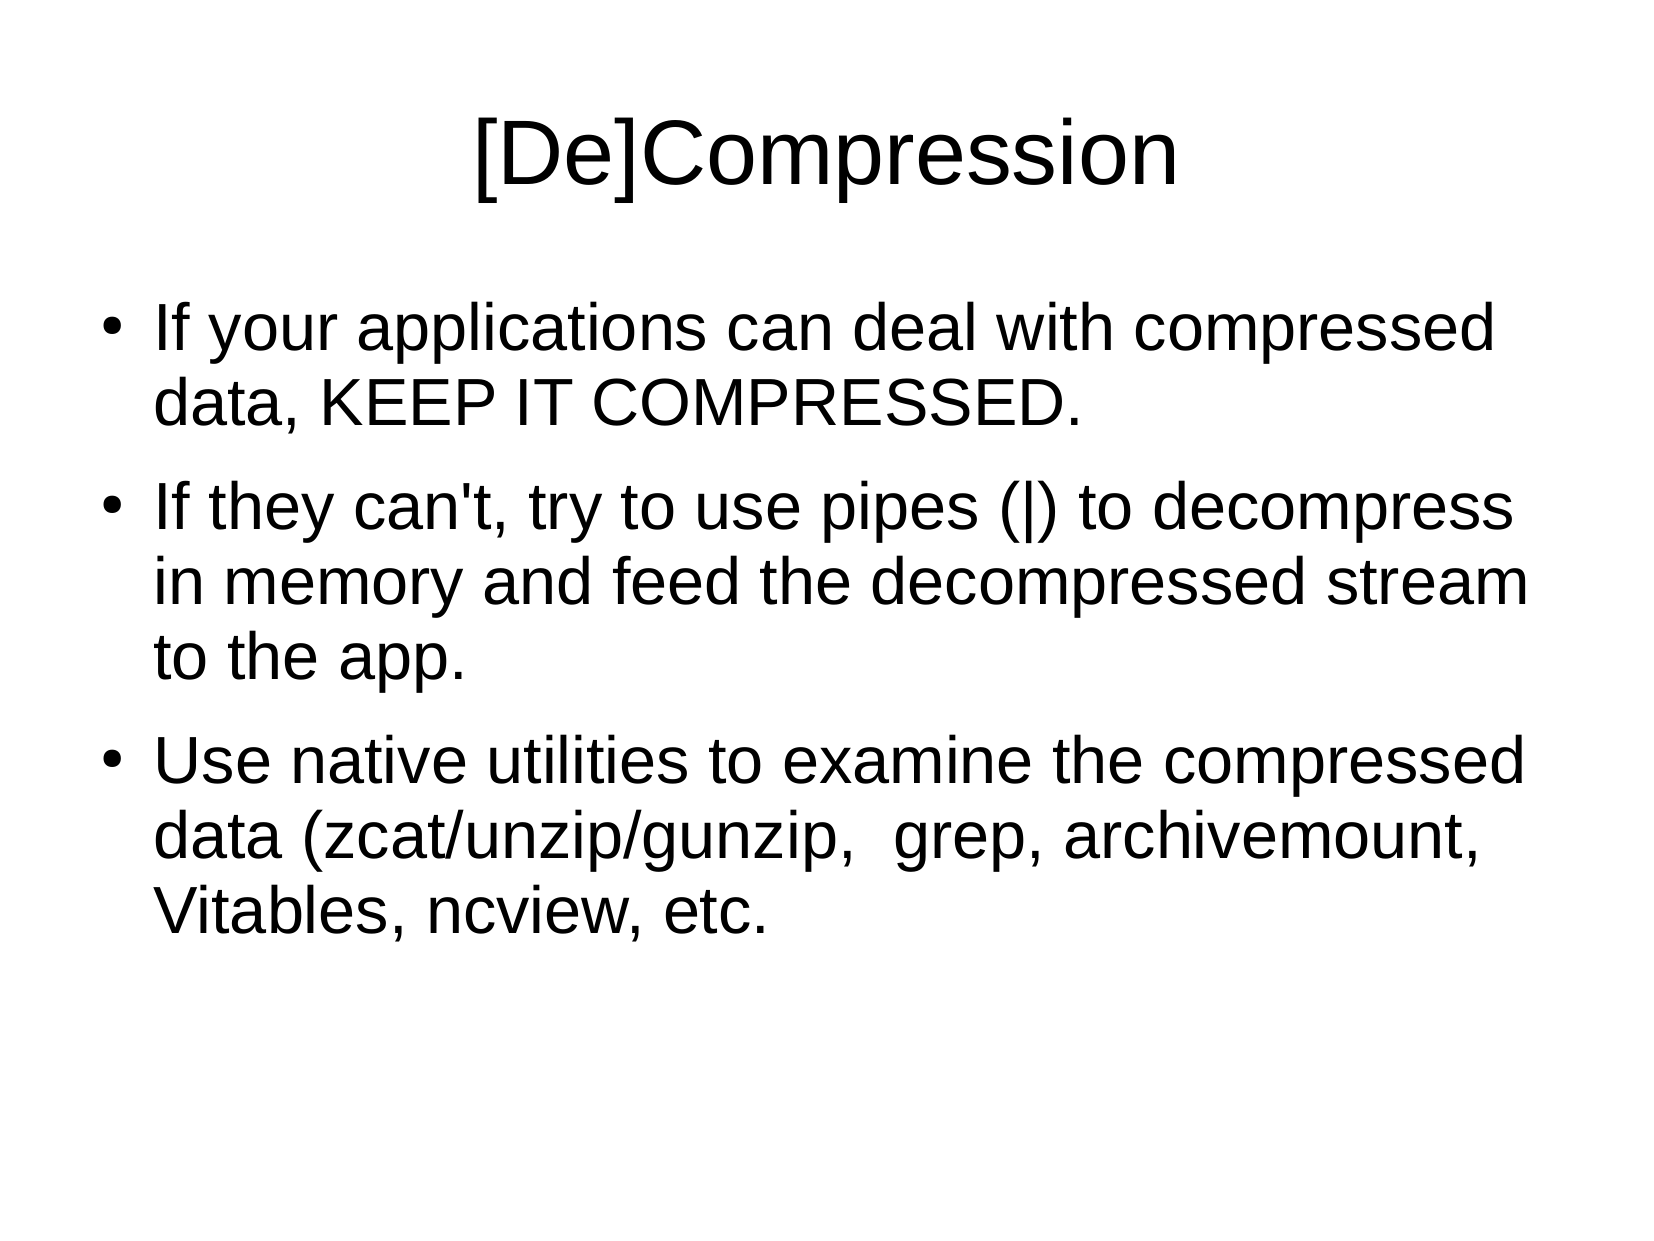

# [De]Compression
If your applications can deal with compressed data, KEEP IT COMPRESSED.
If they can't, try to use pipes (|) to decompress in memory and feed the decompressed stream to the app.
Use native utilities to examine the compressed data (zcat/unzip/gunzip, grep, archivemount, Vitables, ncview, etc.